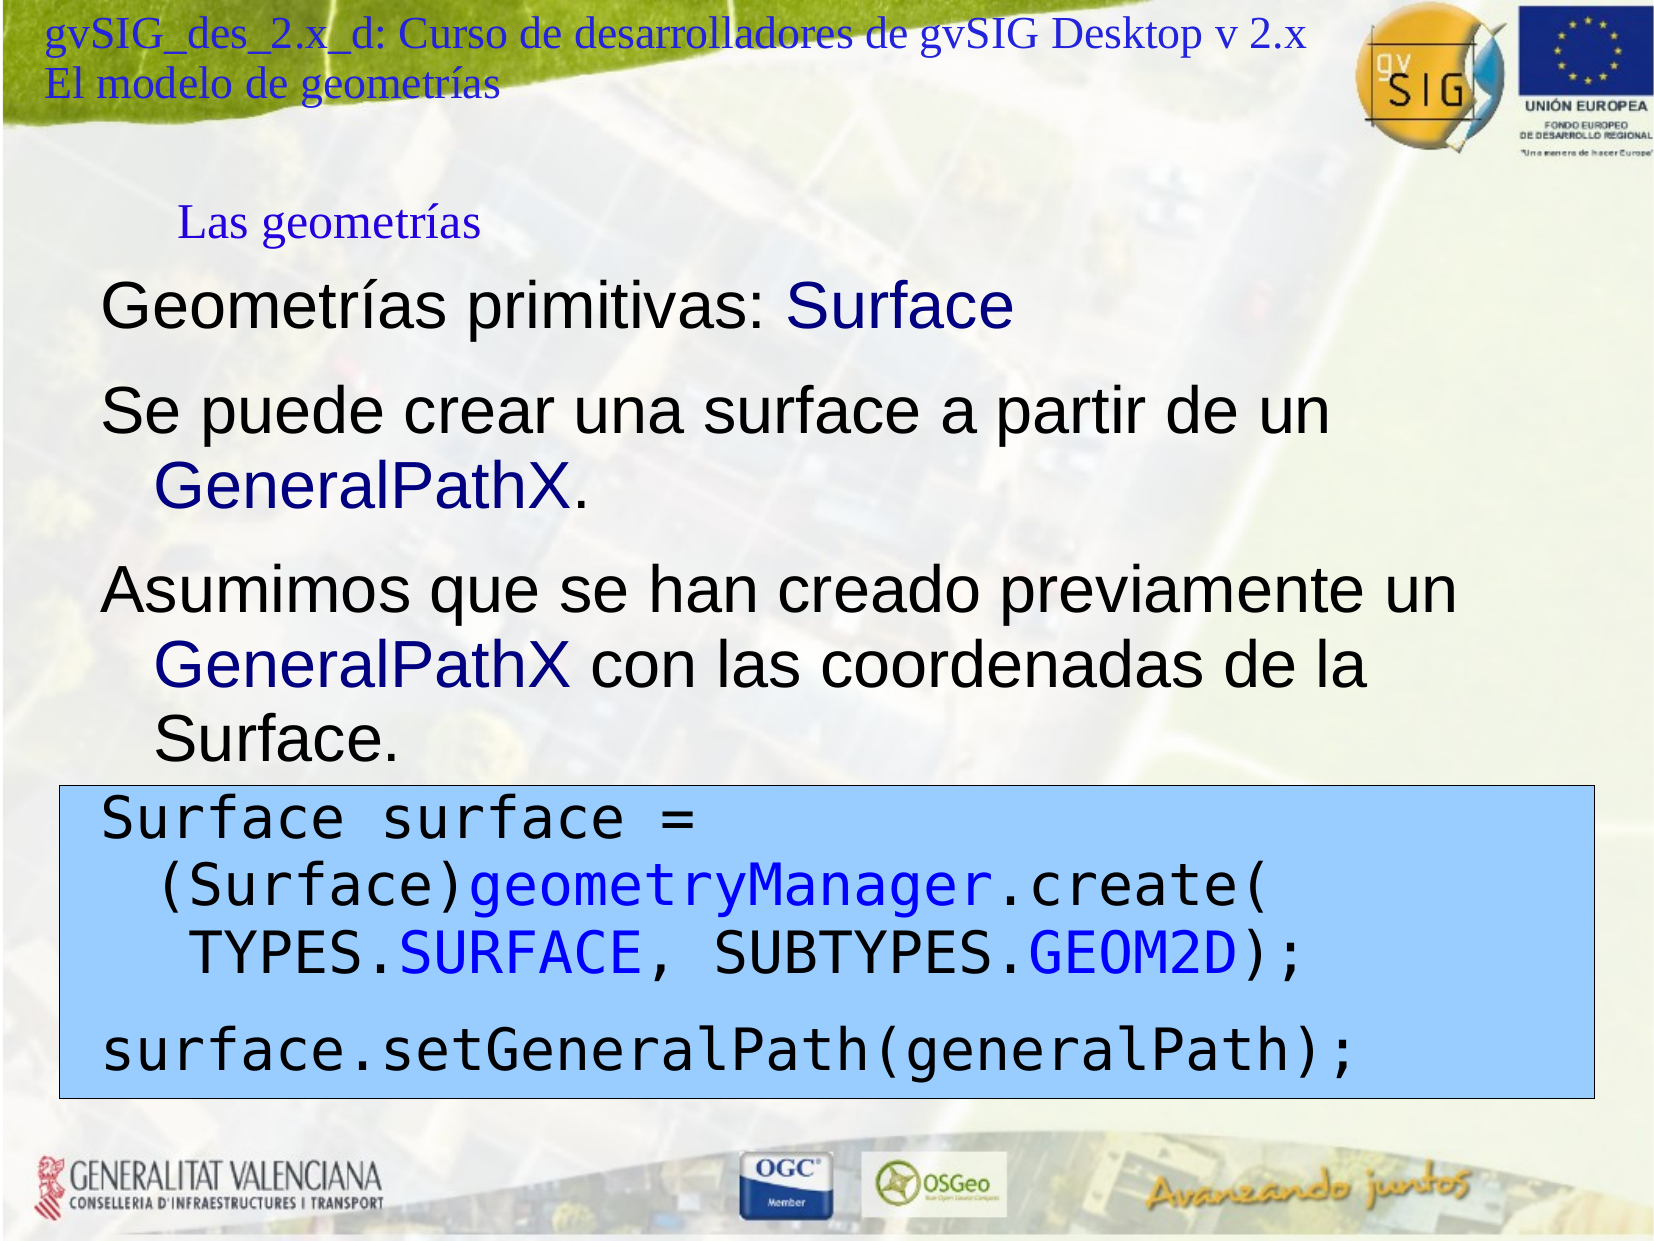

Las geometrías
# Geometrías primitivas: Surface
Se puede crear una surface a partir de un GeneralPathX.
Asumimos que se han creado previamente un GeneralPathX con las coordenadas de la Surface.
Surface surface = (Surface)geometryManager.create( TYPES.SURFACE, SUBTYPES.GEOM2D);
surface.setGeneralPath(generalPath);